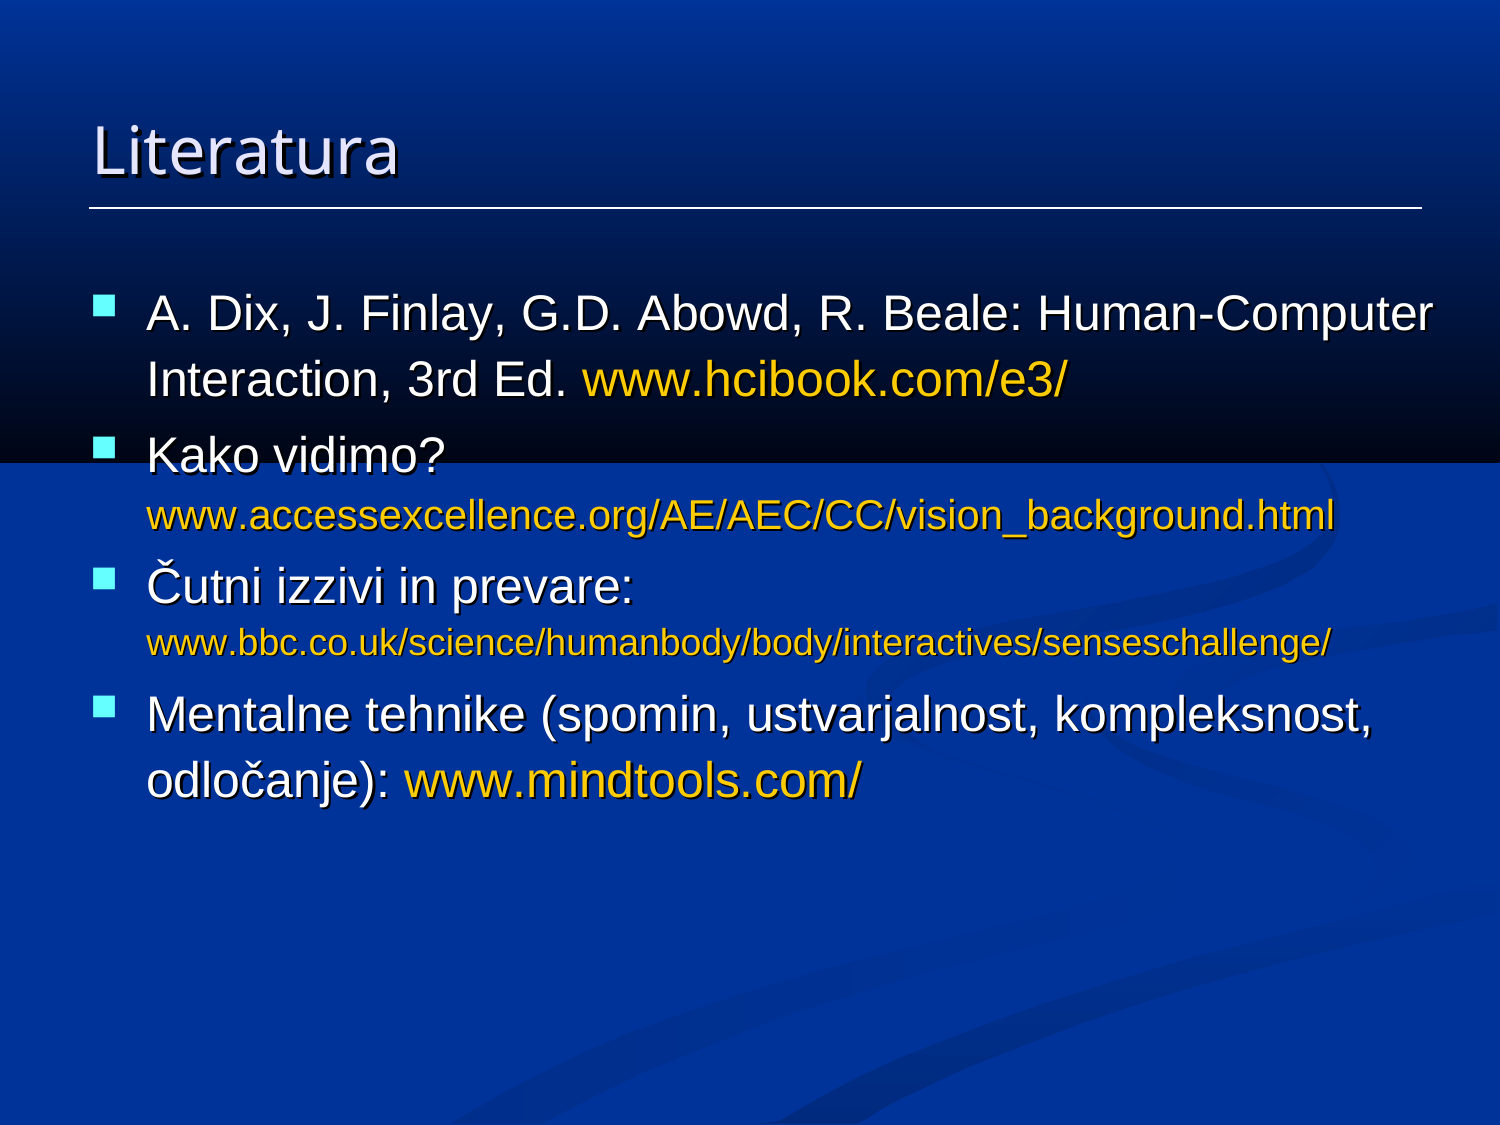

Literatura
# A. Dix, J. Finlay, G.D. Abowd, R. Beale: Human-Computer Interaction, 3rd Ed. www.hcibook.com/e3/
Kako vidimo? www.accessexcellence.org/AE/AEC/CC/vision_background.html
Čutni izzivi in prevare: www.bbc.co.uk/science/humanbody/body/interactives/senseschallenge/
Mentalne tehnike (spomin, ustvarjalnost, kompleksnost, odločanje): www.mindtools.com/